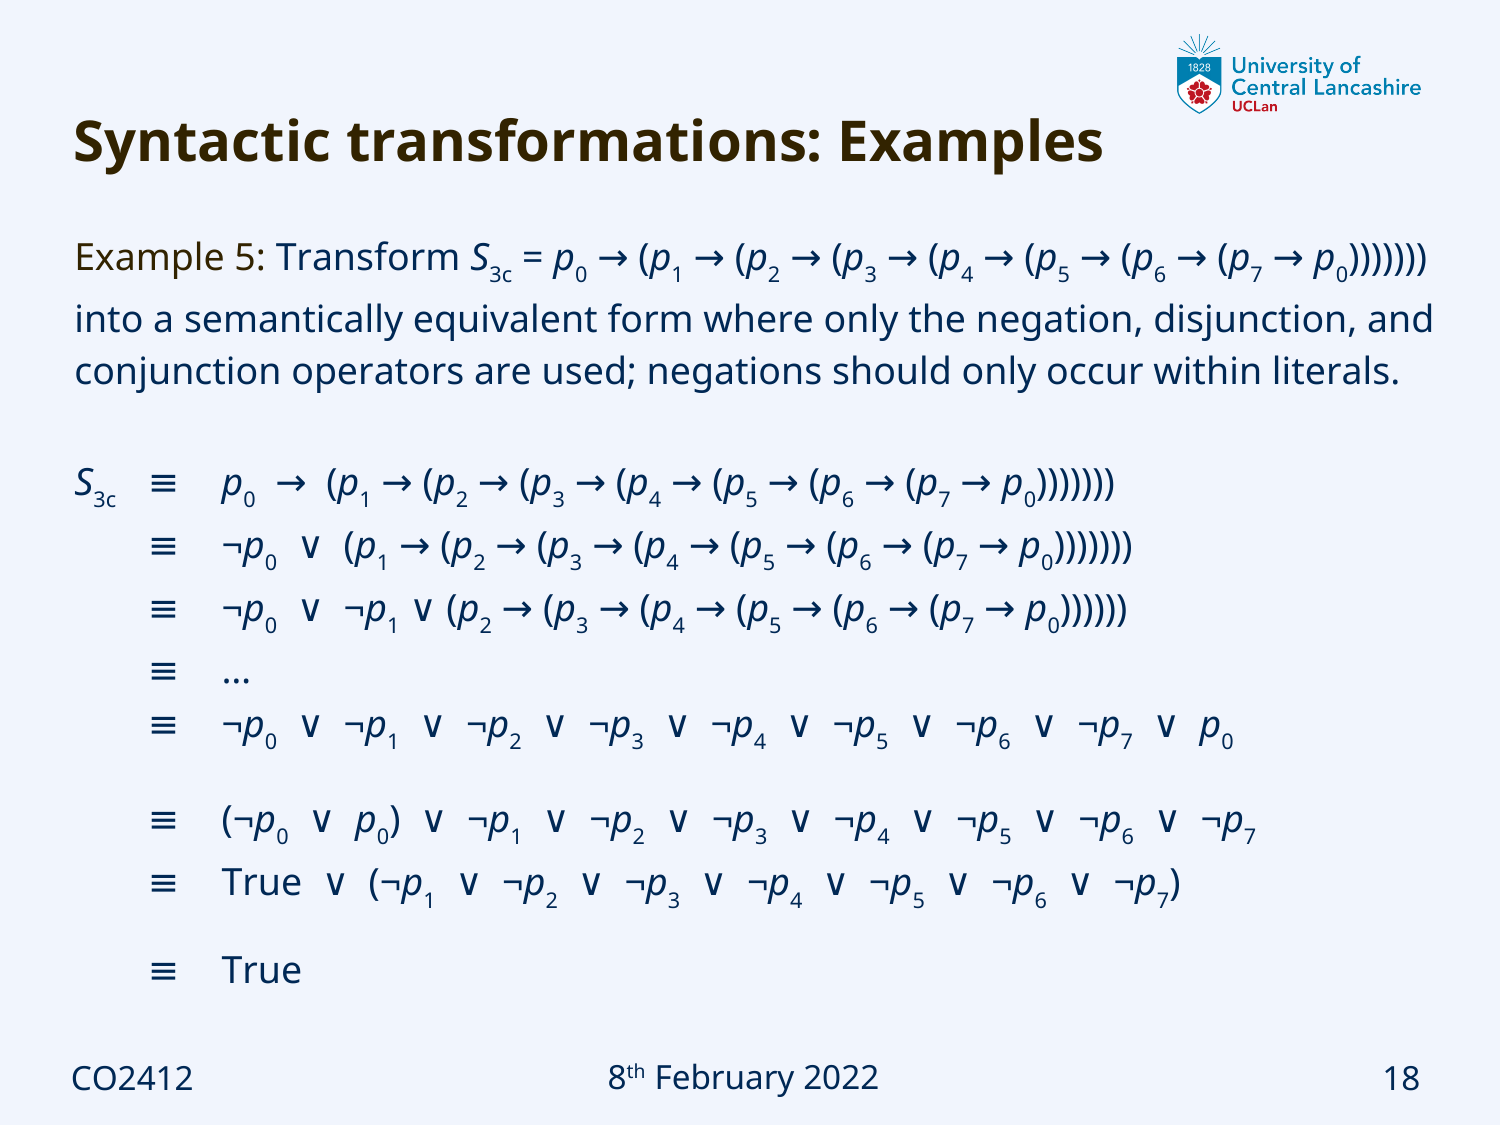

# Syntactic transformations: Examples
Example 5: Transform S3c = p0 → (p1 → (p2 → (p3 → (p4 → (p5 → (p6 → (p7 → p0))))))) into a semantically equivalent form where only the negation, disjunction, and conjunction operators are used; negations should only occur within literals.
S3c	≡	p0 → (p1 → (p2 → (p3 → (p4 → (p5 → (p6 → (p7 → p0)))))))
	≡	¬p0 ∨ (p1 → (p2 → (p3 → (p4 → (p5 → (p6 → (p7 → p0)))))))
	≡	¬p0 ∨ ¬p1 ∨ (p2 → (p3 → (p4 → (p5 → (p6 → (p7 → p0))))))
	≡	…
	≡	¬p0 ∨ ¬p1 ∨ ¬p2 ∨ ¬p3 ∨ ¬p4 ∨ ¬p5 ∨ ¬p6 ∨ ¬p7 ∨ p0
	≡	(¬p0 ∨ p0) ∨ ¬p1 ∨ ¬p2 ∨ ¬p3 ∨ ¬p4 ∨ ¬p5 ∨ ¬p6 ∨ ¬p7
	≡	True ∨ (¬p1 ∨ ¬p2 ∨ ¬p3 ∨ ¬p4 ∨ ¬p5 ∨ ¬p6 ∨ ¬p7)
	≡	True